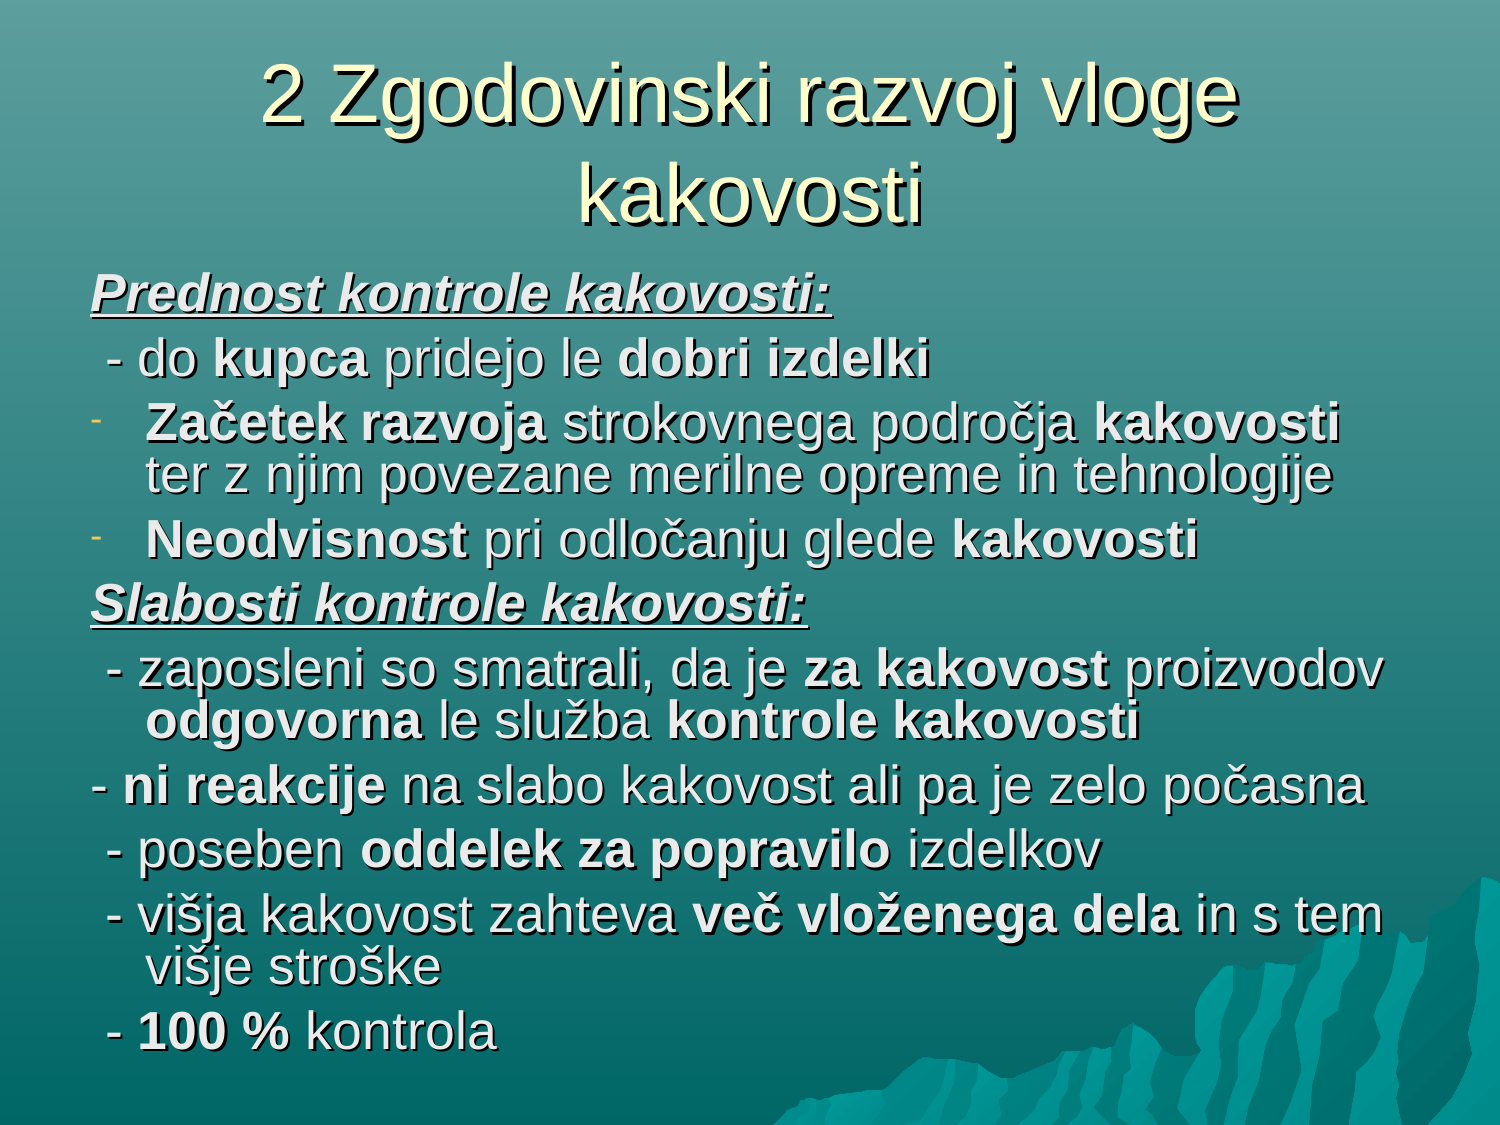

# 2 Zgodovinski razvoj vloge kakovosti
Prednost kontrole kakovosti:
 - do kupca pridejo le dobri izdelki
Začetek razvoja strokovnega področja kakovosti ter z njim povezane merilne opreme in tehnologije
Neodvisnost pri odločanju glede kakovosti
Slabosti kontrole kakovosti:
 - zaposleni so smatrali, da je za kakovost proizvodov odgovorna le služba kontrole kakovosti
- ni reakcije na slabo kakovost ali pa je zelo počasna
 - poseben oddelek za popravilo izdelkov
 - višja kakovost zahteva več vloženega dela in s tem višje stroške
 - 100 % kontrola